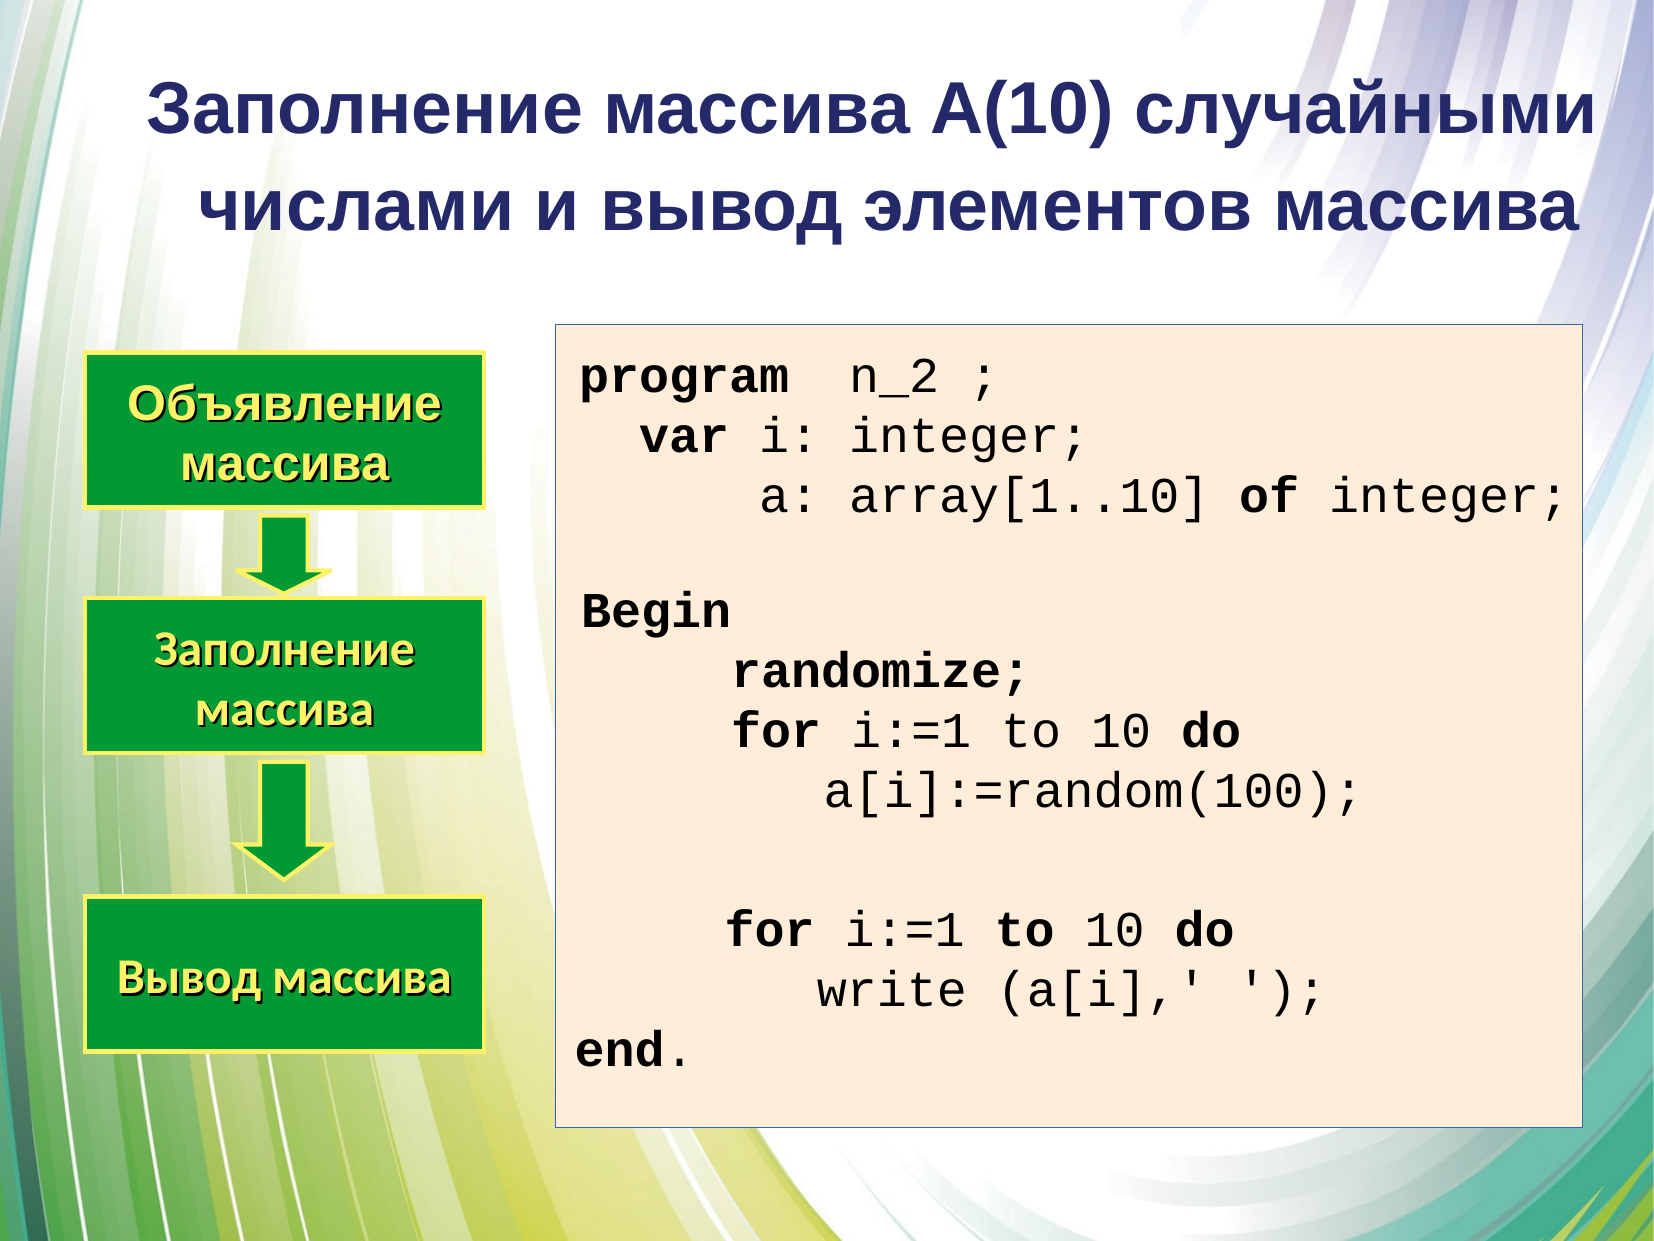

Заполнение массива A(10) случайными числами и вывод элементов массива
program  n_2 ;
 var i: integer;
 a: array[1..10] of integer;
Объявление массива
Begin
	randomize; 
	for i:=1 to 10 do
a[i]:=random(100);
Заполнение массива
	for i:=1 to 10 do
write (a[i],' ');
end.
Вывод массива